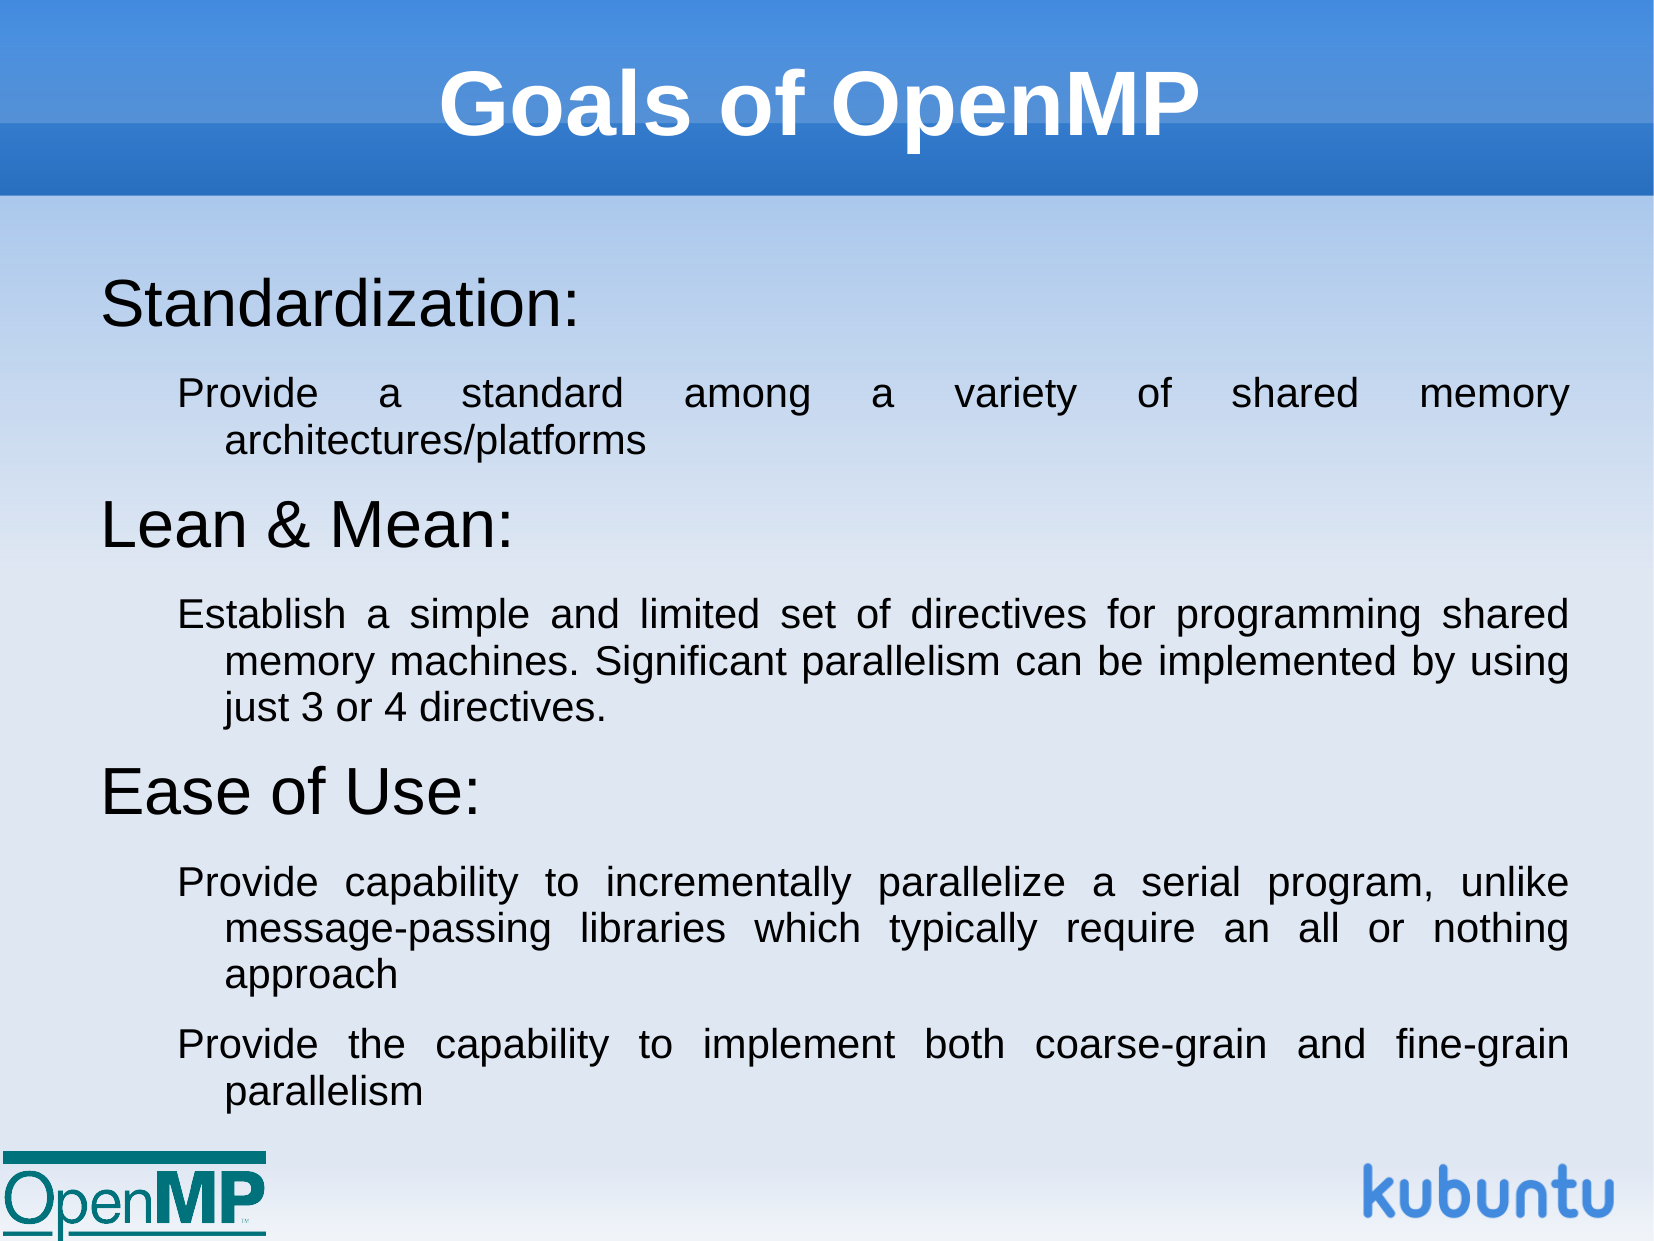

# Goals of OpenMP
Standardization:
Provide a standard among a variety of shared memory architectures/platforms
Lean & Mean:
Establish a simple and limited set of directives for programming shared memory machines. Significant parallelism can be implemented by using just 3 or 4 directives.
Ease of Use:
Provide capability to incrementally parallelize a serial program, unlike message-passing libraries which typically require an all or nothing approach
Provide the capability to implement both coarse-grain and fine-grain parallelism